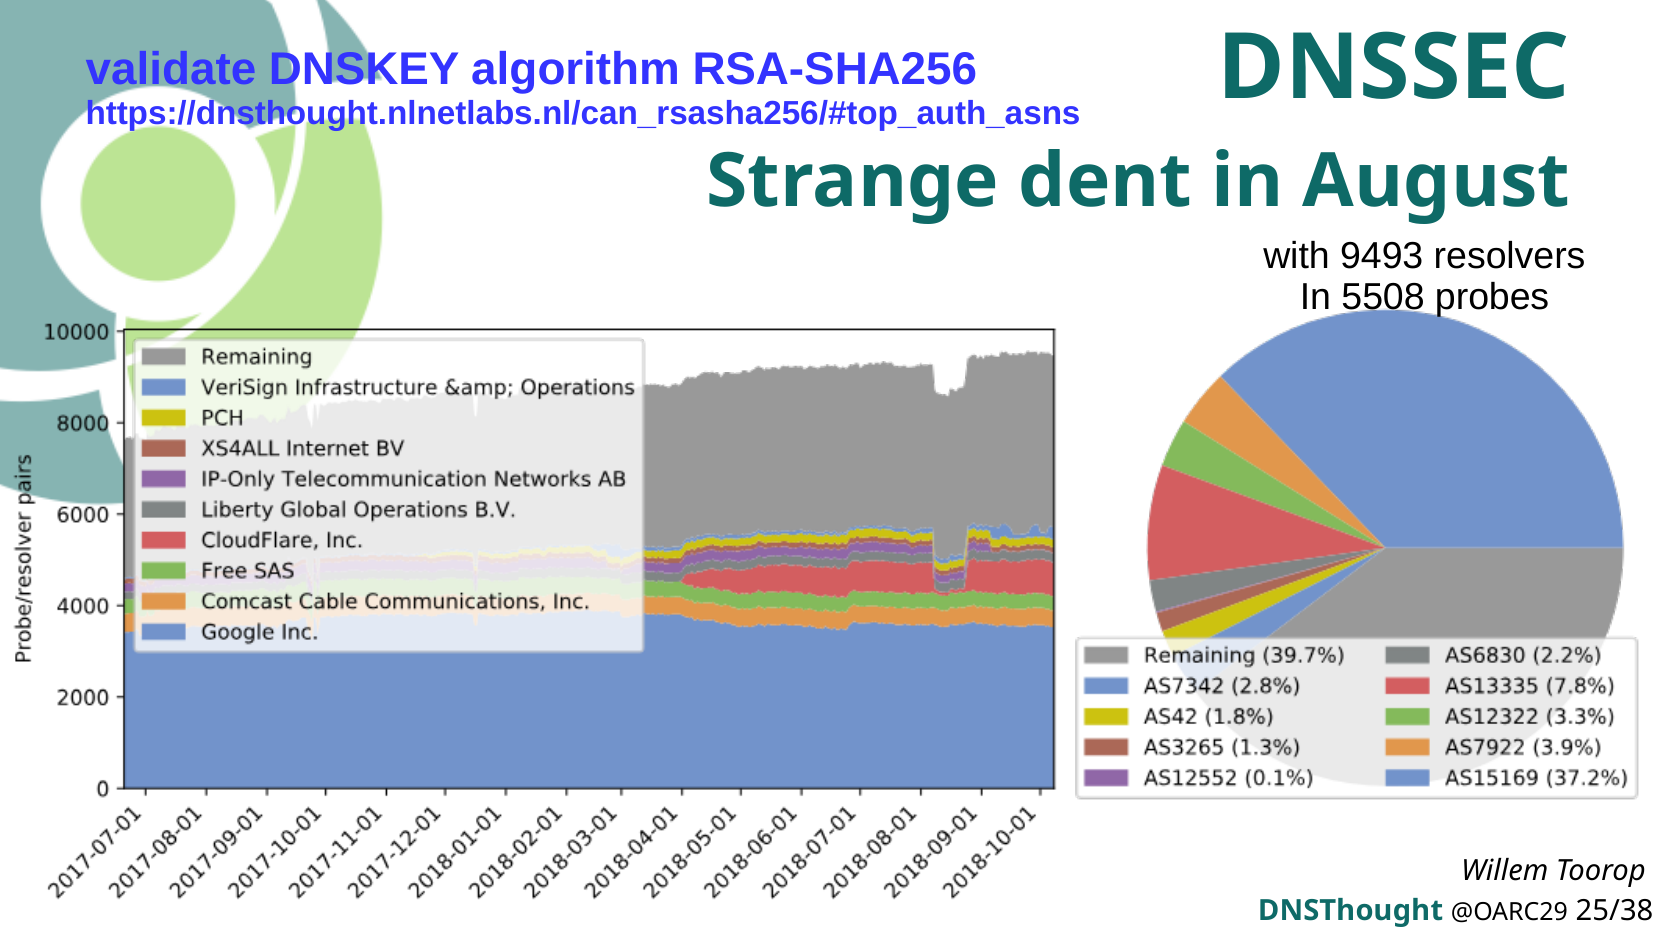

# DNSSEC Strange dent in August
validate DNSKEY algorithm RSA-SHA256
https://dnsthought.nlnetlabs.nl/can_rsasha256/#top_auth_asns
with 9493 resolvers
In 5508 probes
25